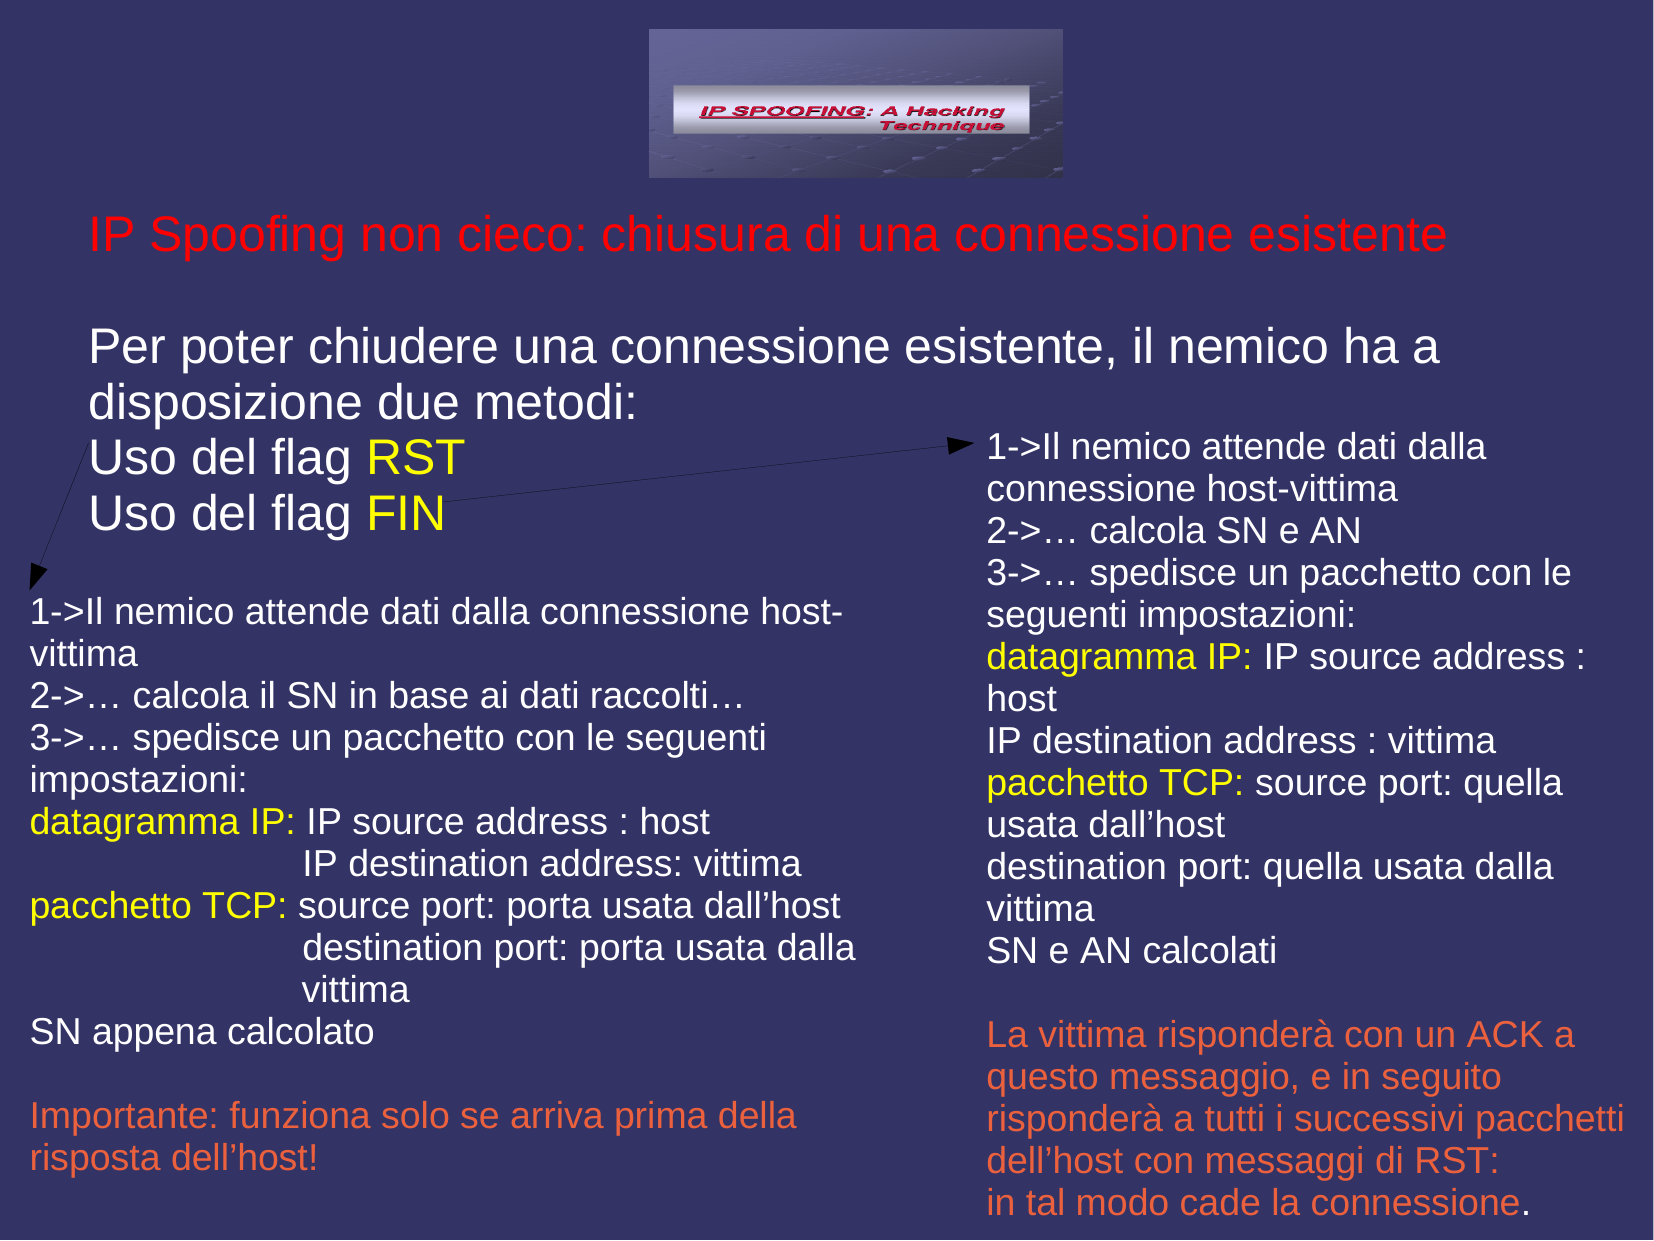

IP Spoofing non cieco: chiusura di una connessione esistente
Per poter chiudere una connessione esistente, il nemico ha a
disposizione due metodi:
Uso del flag RST
Uso del flag FIN
1->Il nemico attende dati dalla connessione host-vittima
2->… calcola SN e AN
3->… spedisce un pacchetto con le seguenti impostazioni:
datagramma IP: IP source address : host
IP destination address : vittima
pacchetto TCP: source port: quella usata dall’host
destination port: quella usata dalla vittima
SN e AN calcolati
La vittima risponderà con un ACK a questo messaggio, e in seguito
risponderà a tutti i successivi pacchetti dell’host con messaggi di RST:
in tal modo cade la connessione.
1->Il nemico attende dati dalla connessione host-vittima
2->… calcola il SN in base ai dati raccolti…
3->… spedisce un pacchetto con le seguenti impostazioni:
datagramma IP: IP source address : host
 IP destination address: vittima
pacchetto TCP: source port: porta usata dall’host
 destination port: porta usata dalla vittima
SN appena calcolato
Importante: funziona solo se arriva prima della
risposta dell’host!